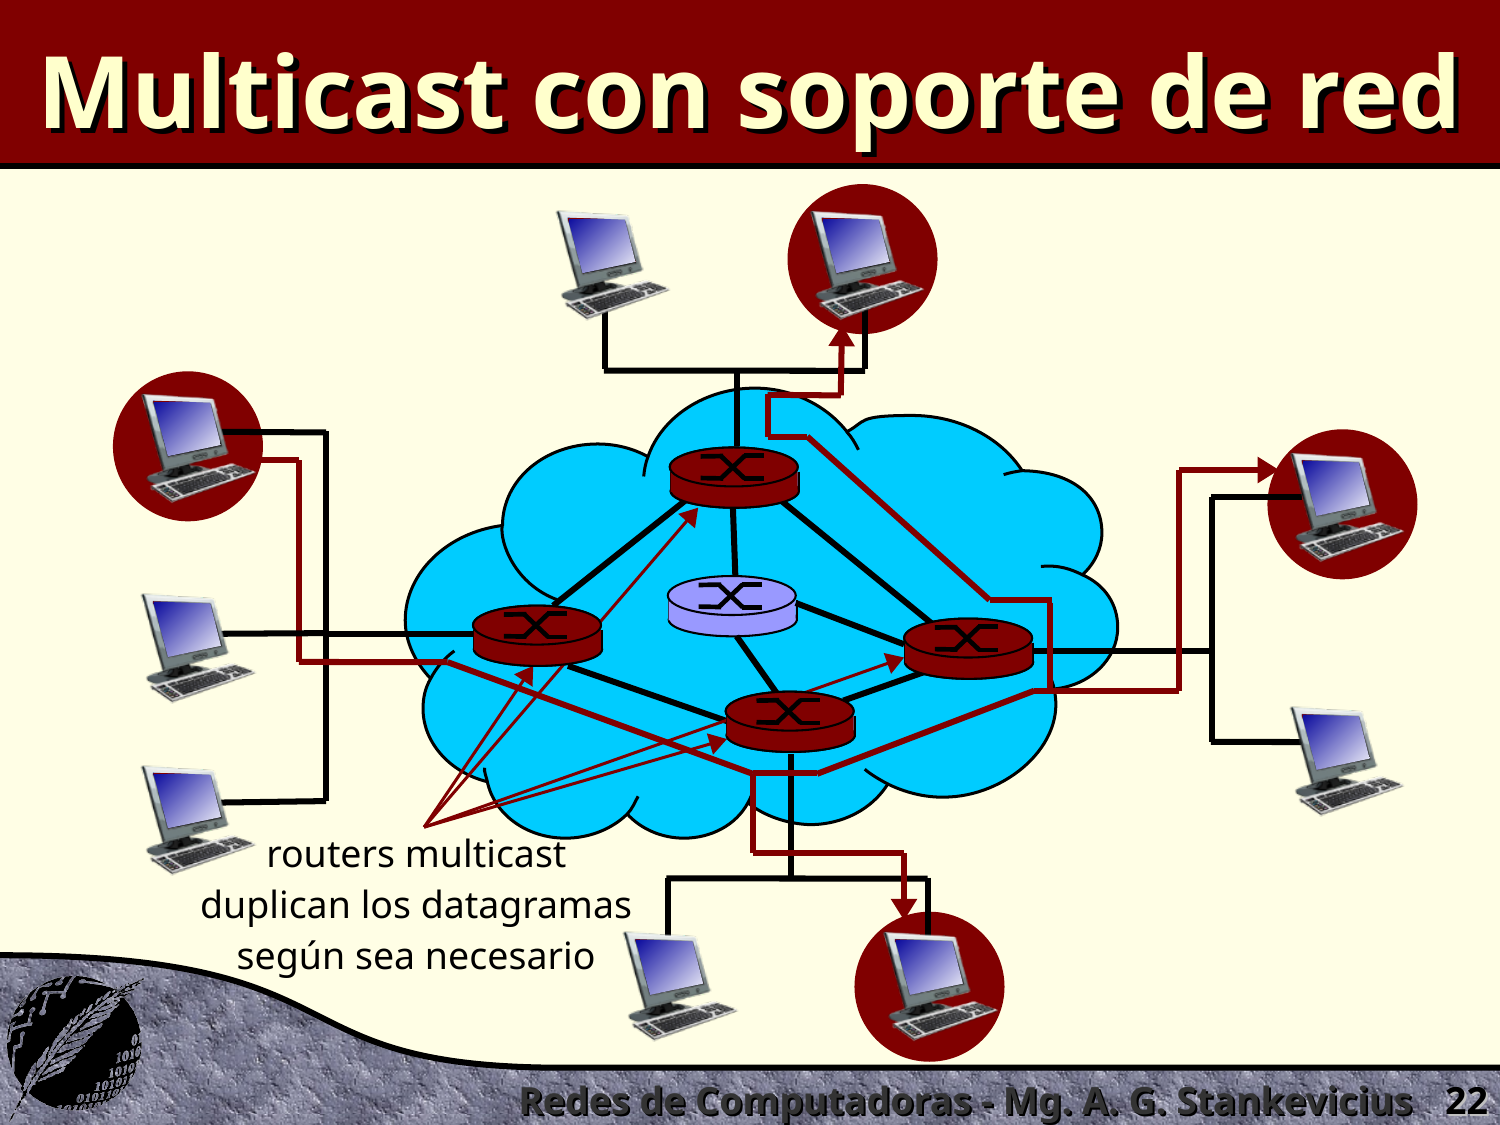

# Multicast con soporte de red
routers multicast
duplican los datagramas
según sea necesario
22